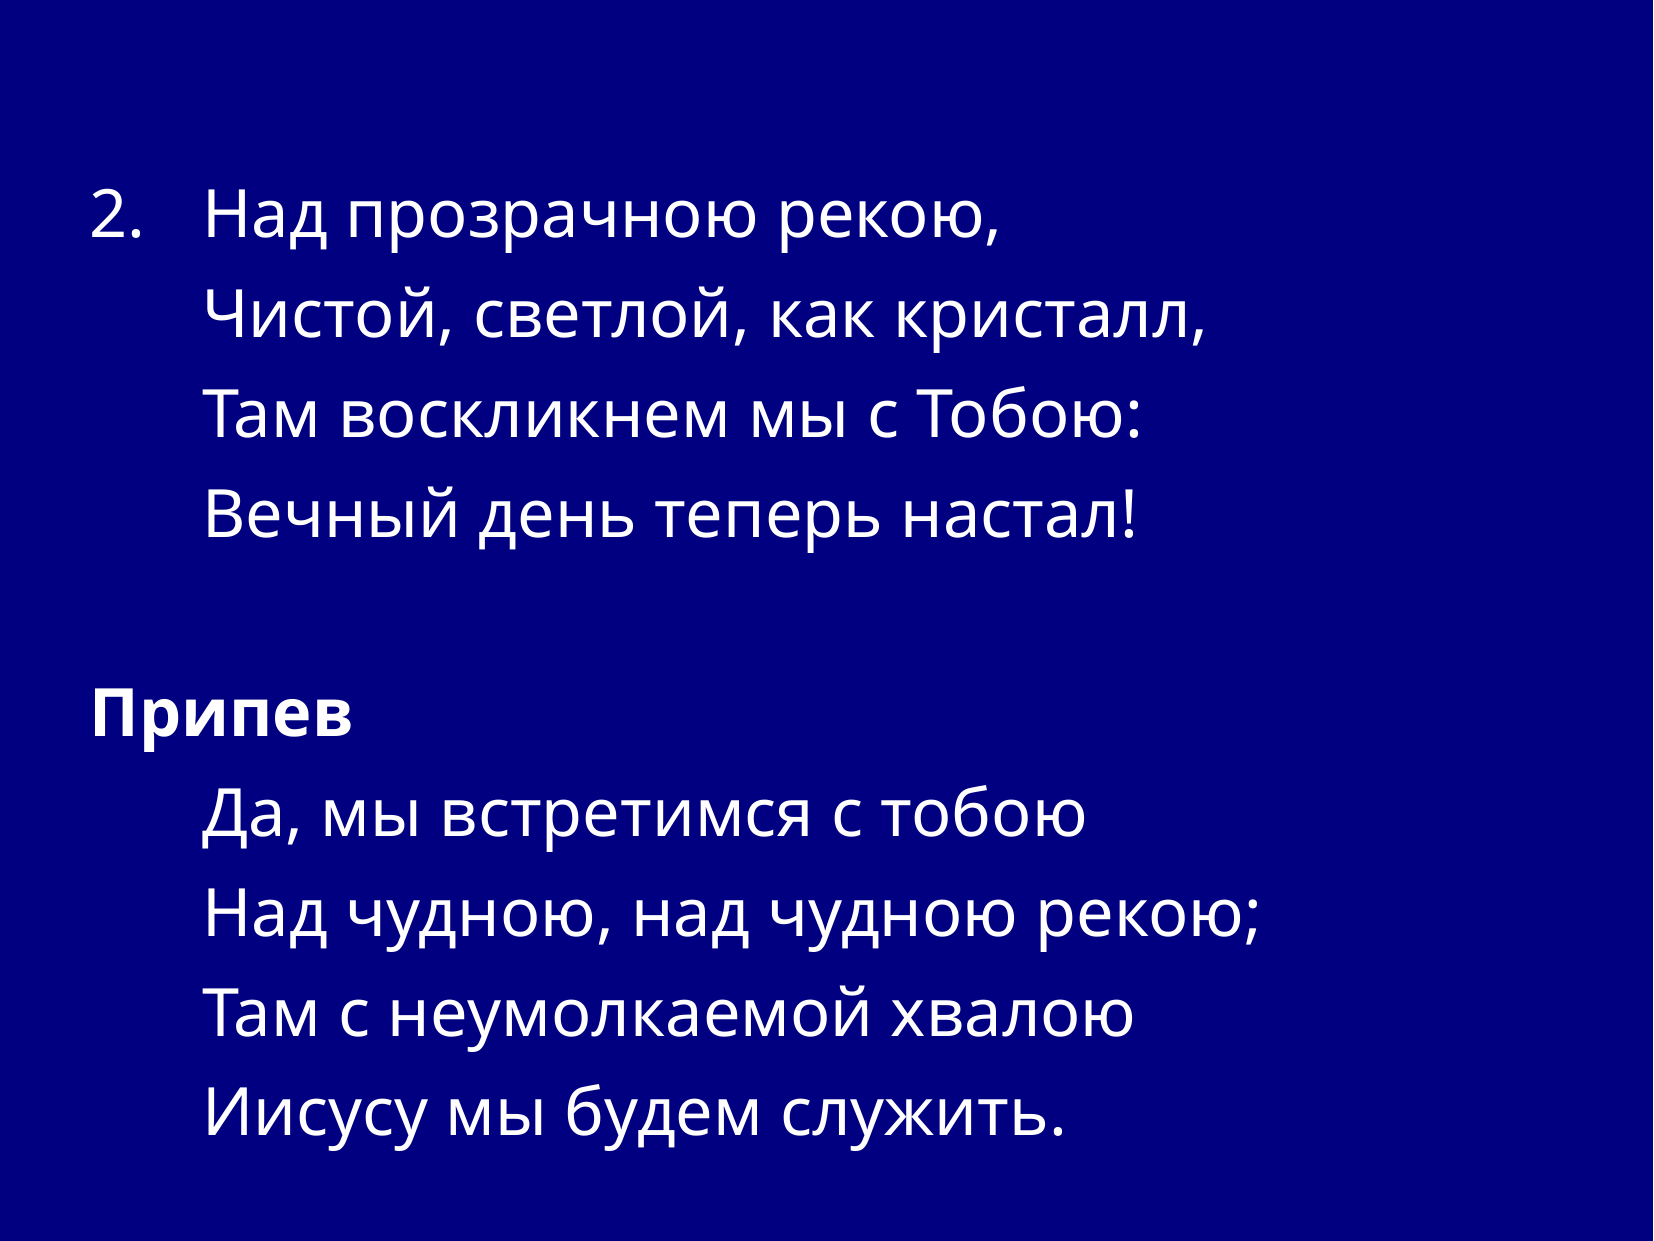

2.	Над прозрачною рекою,
	Чистой, светлой, как кристалл,
	Там воскликнем мы с Тобою:
	Вечный день теперь настал!
Припев
	Да, мы встретимся с тобою
	Над чудною, над чудною рекою;
	Там с неумолкаемой хвалою
	Иисусу мы будем служить.